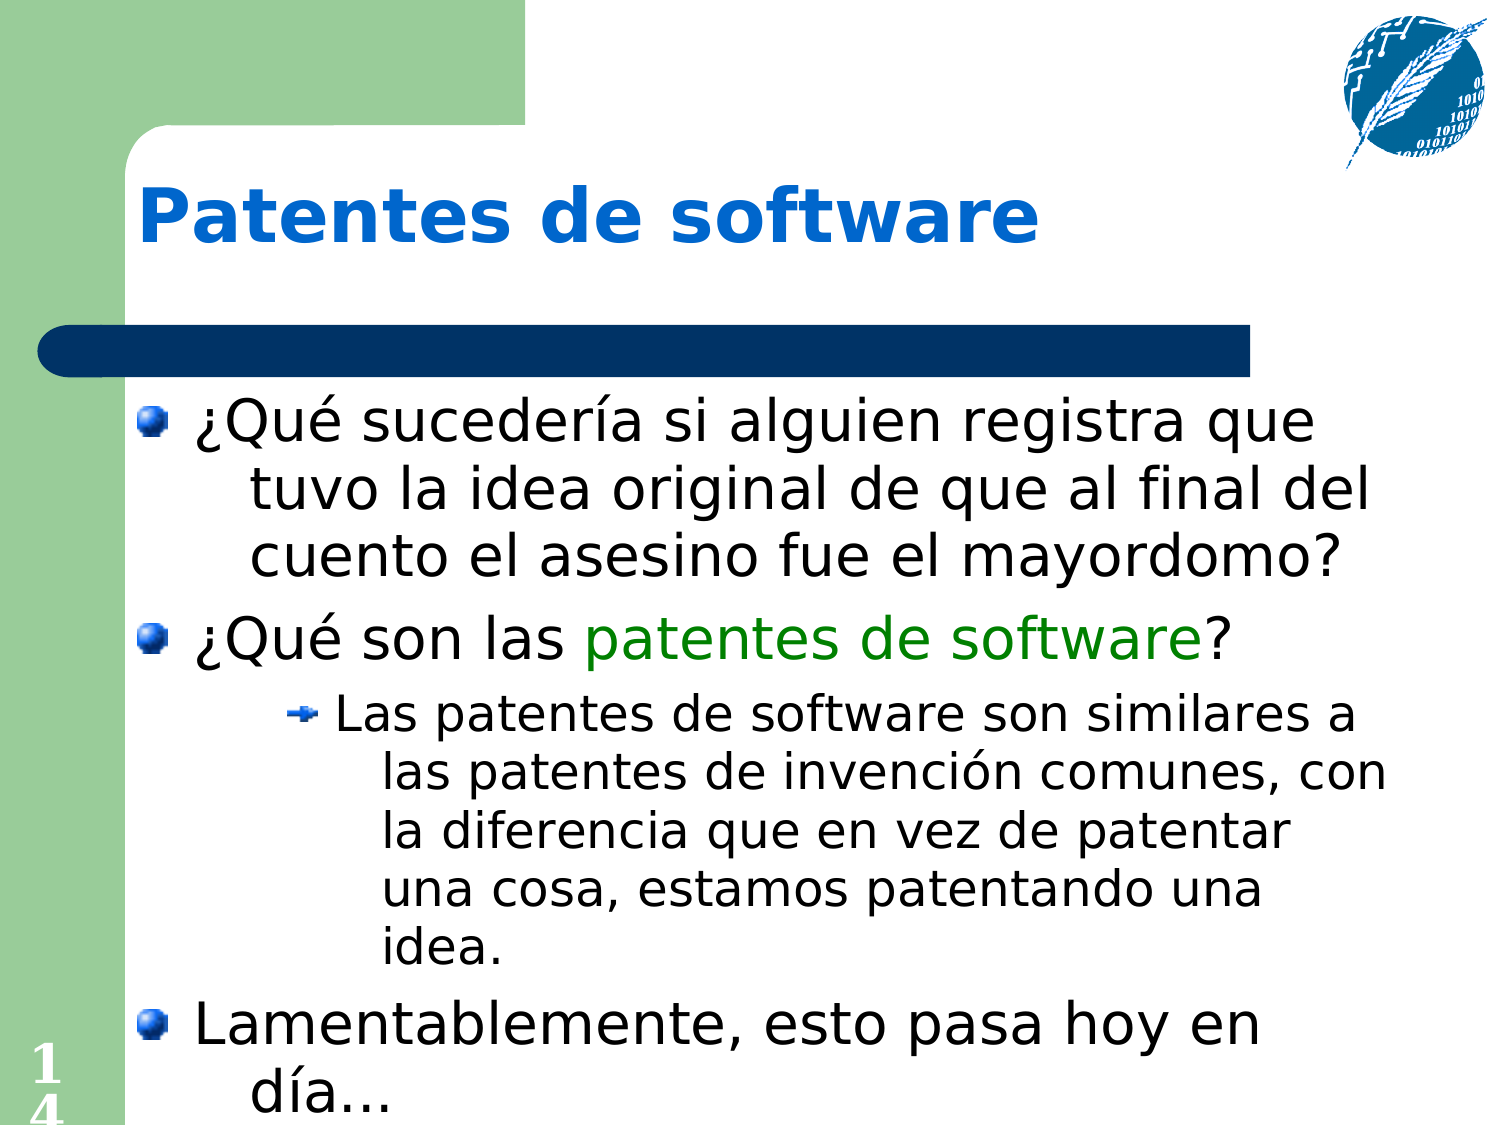

# Patentes de software
¿Qué sucedería si alguien registra que tuvo la idea original de que al final del cuento el asesino fue el mayordomo?
¿Qué son las patentes de software?
Las patentes de software son similares a las patentes de invención comunes, con la diferencia que en vez de patentar una cosa, estamos patentando una idea.
Lamentablemente, esto pasa hoy en día...
14